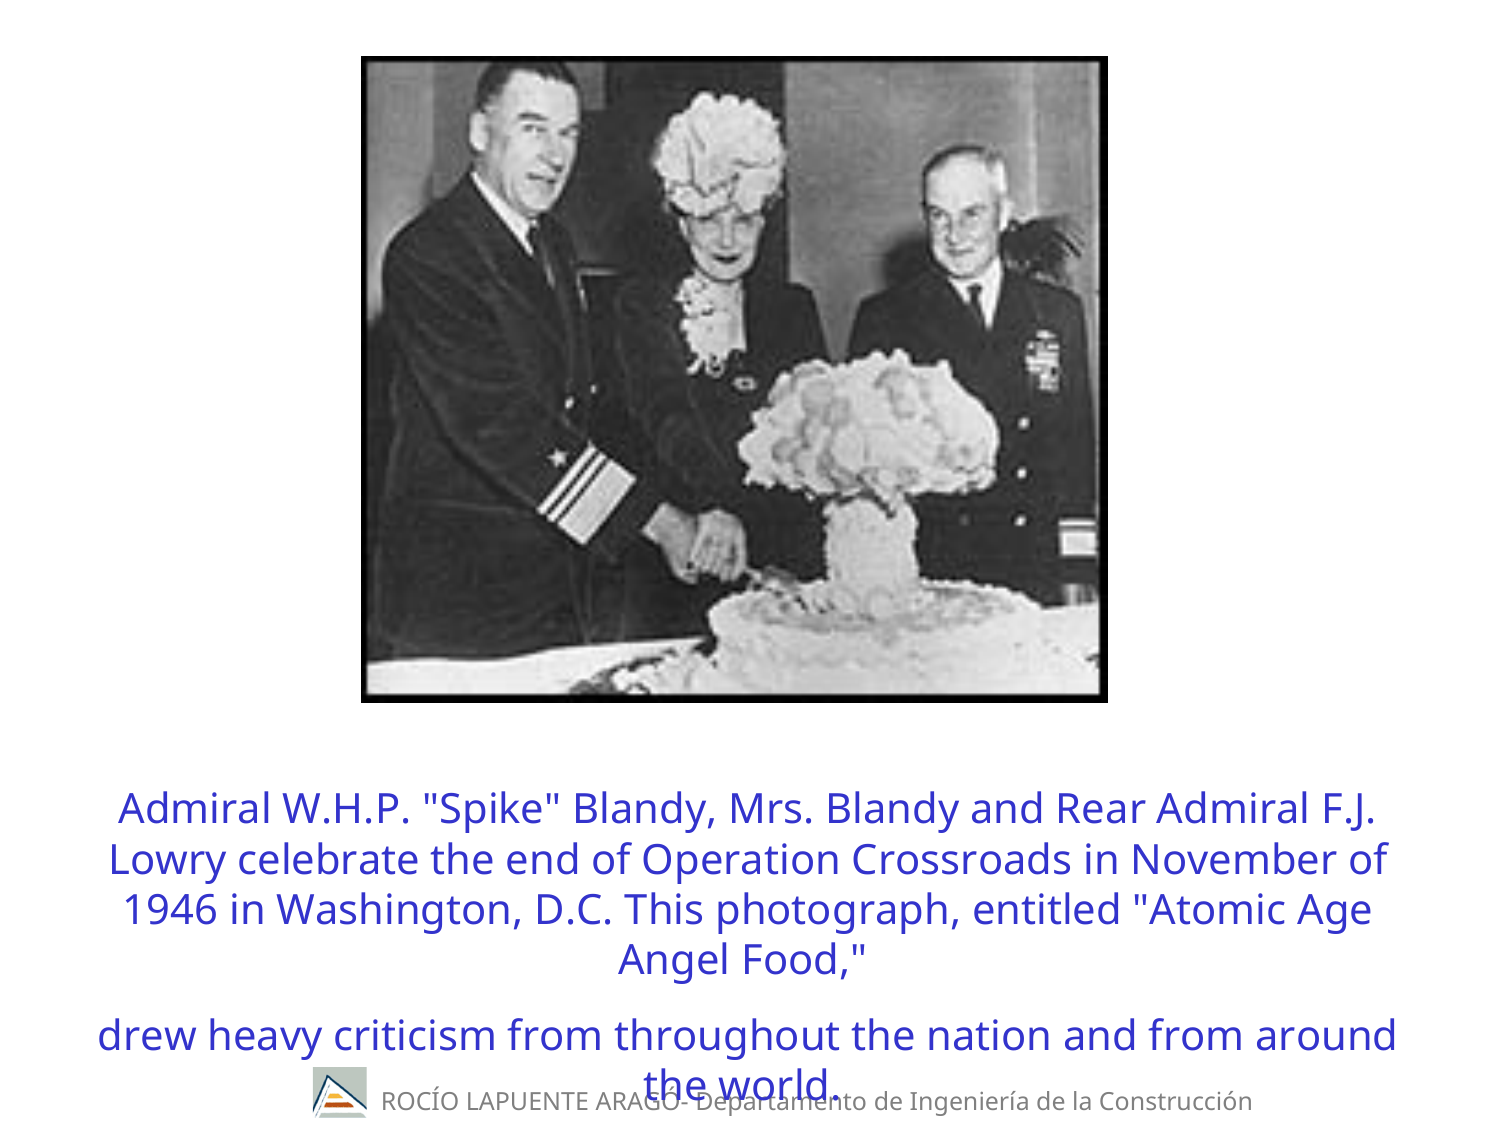

Admiral W.H.P. "Spike" Blandy, Mrs. Blandy and Rear Admiral F.J. Lowry celebrate the end of Operation Crossroads in November of 1946 in Washington, D.C. This photograph, entitled "Atomic Age Angel Food,"
drew heavy criticism from throughout the nation and from around the world.